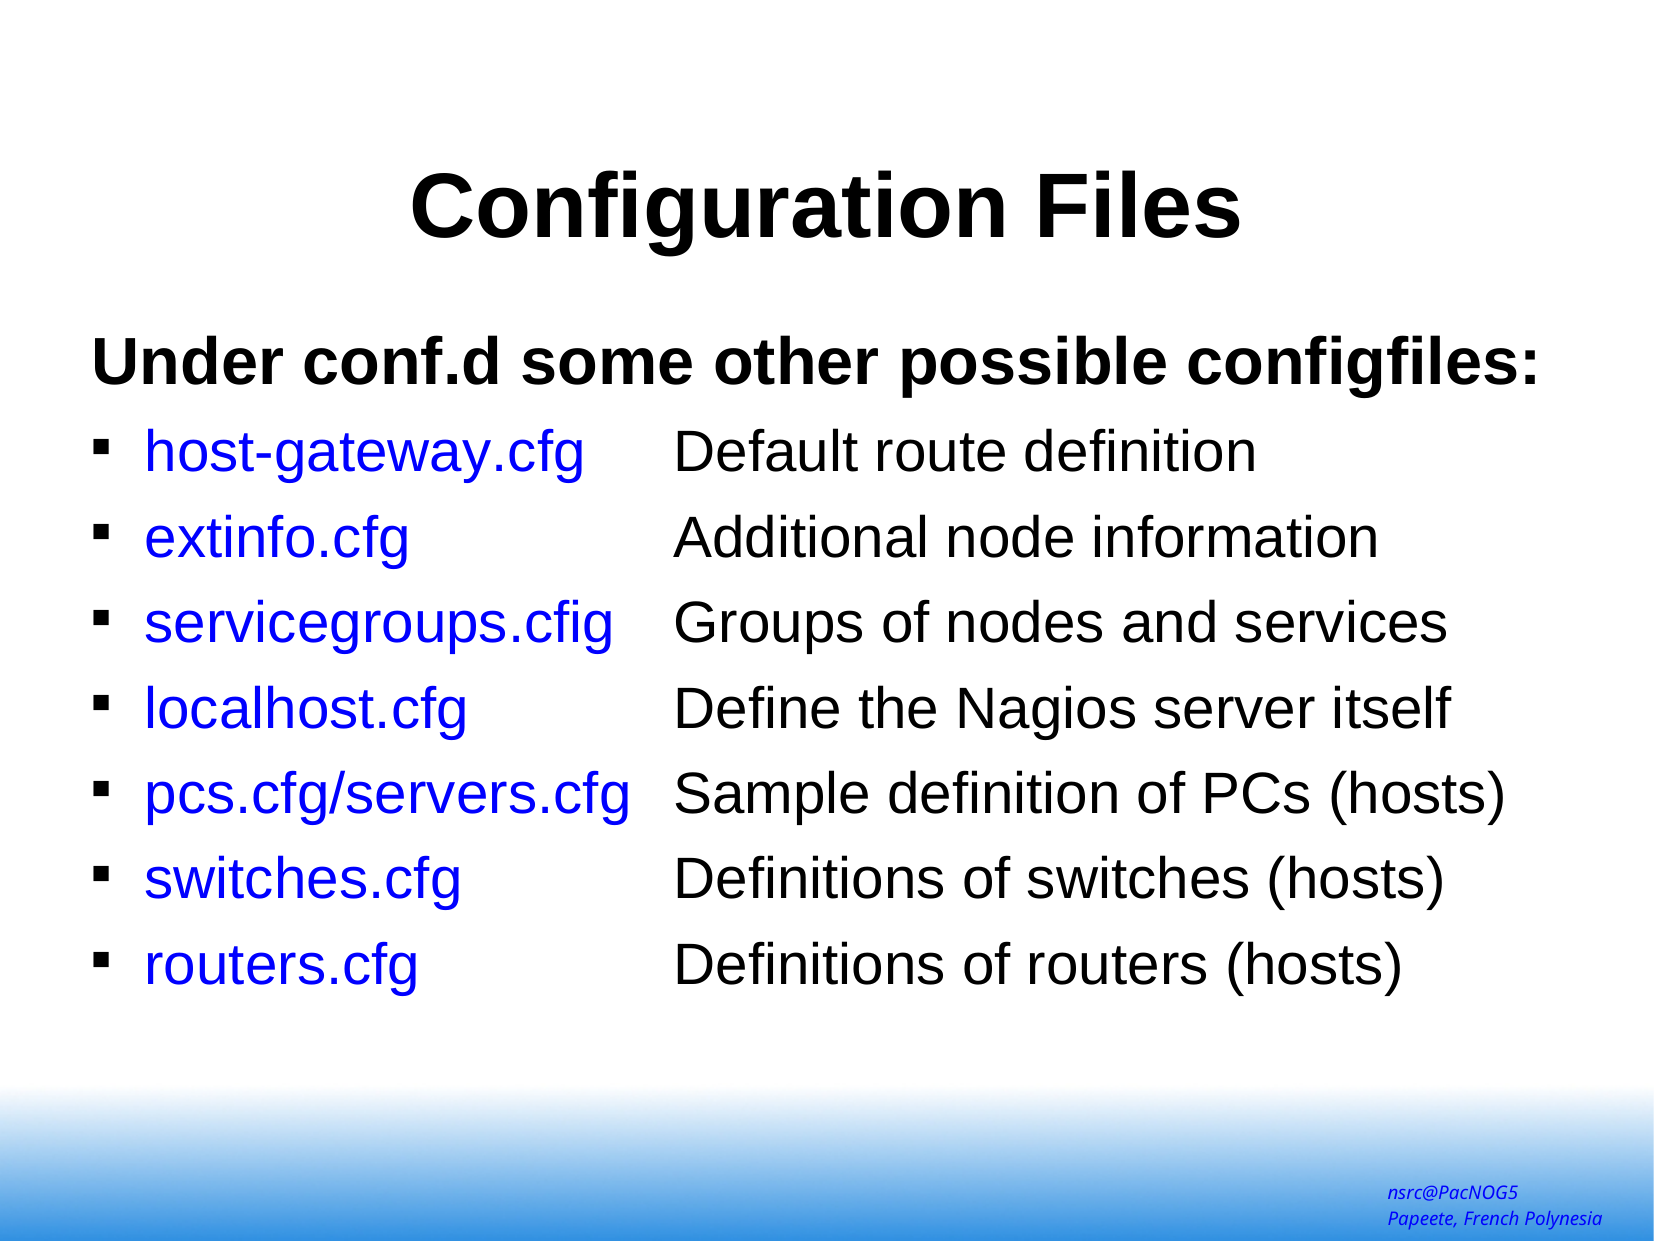

# Configuration Files
Under conf.d some other possible configfiles:
host-gateway.cfg		Default route definition
extinfo.cfg				Additional node information
servicegroups.cfig 	Groups of nodes and services
localhost.cfg			Define the Nagios server itself
pcs.cfg/servers.cfg	Sample definition of PCs (hosts)
switches.cfg			Definitions of switches (hosts)
routers.cfg				Definitions of routers (hosts)